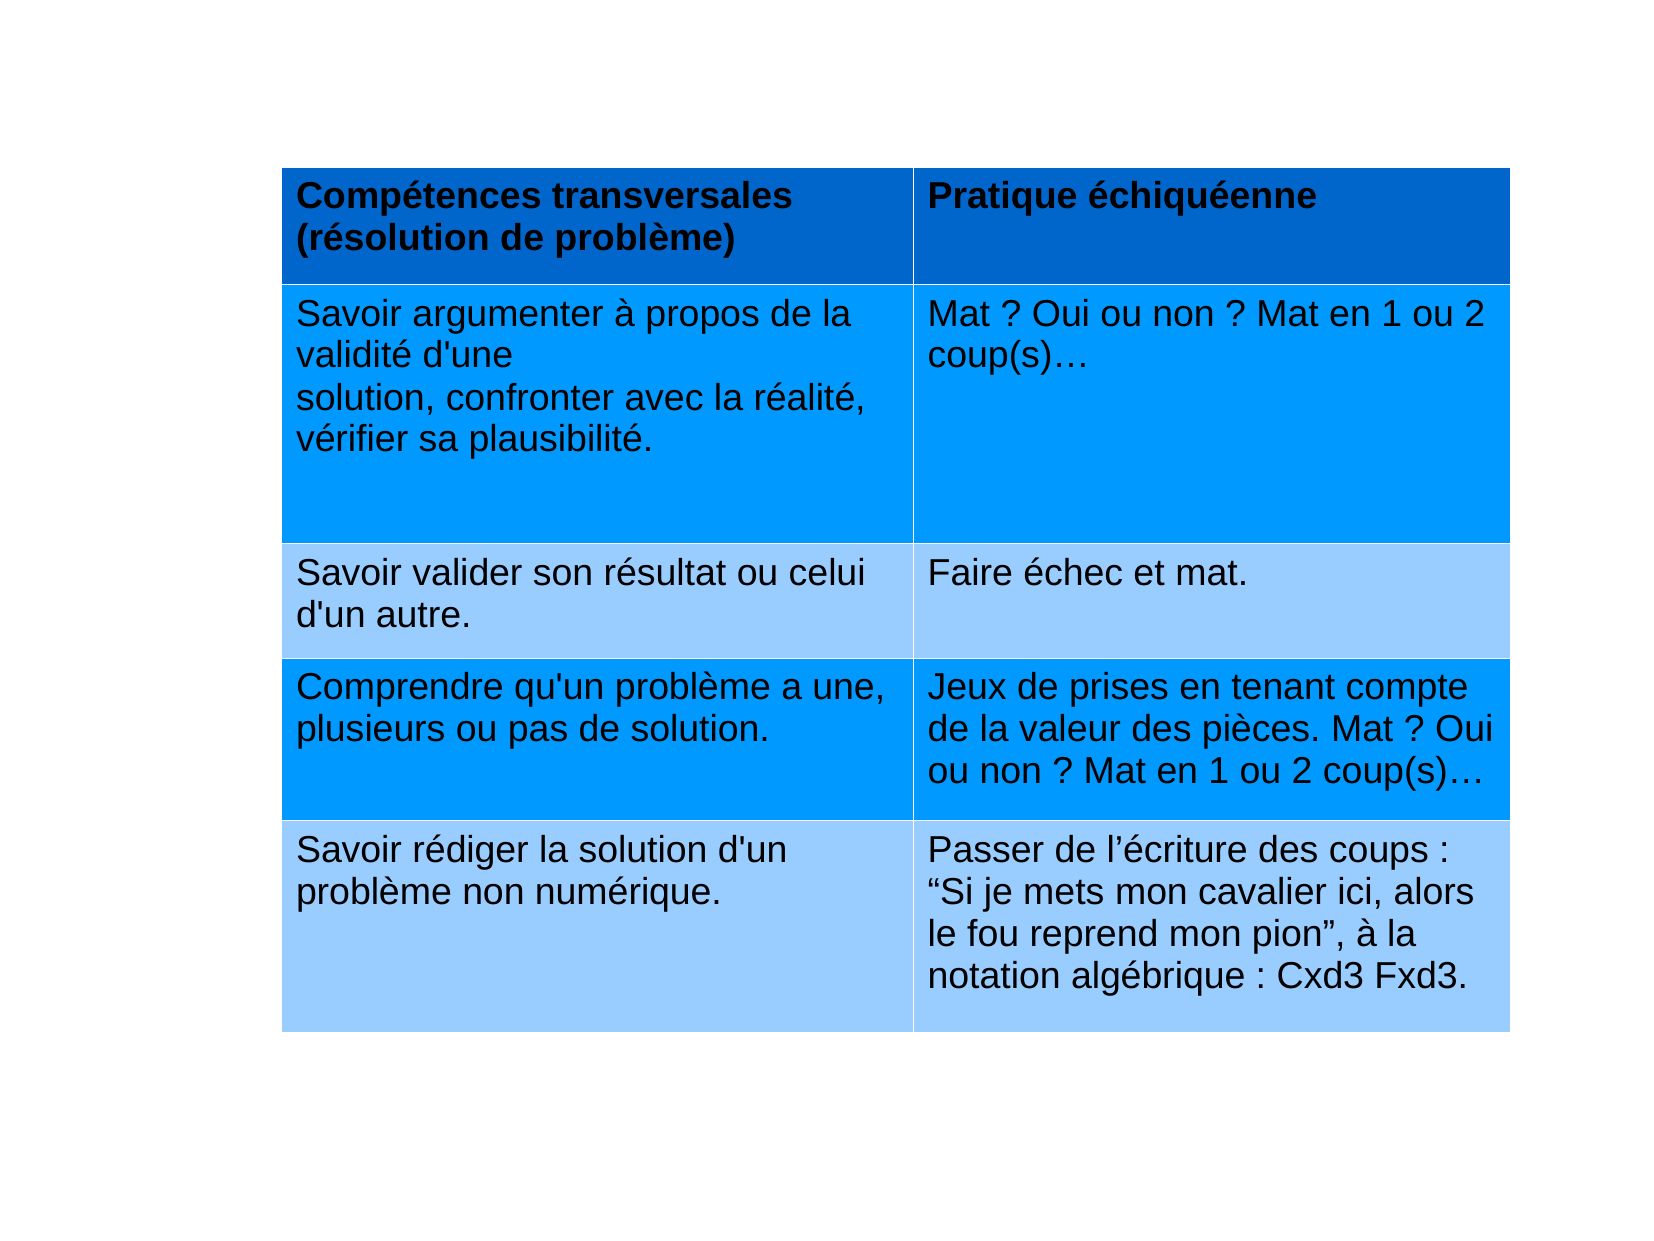

| Compétences transversales (résolution de problème) | Pratique échiquéenne |
| --- | --- |
| Savoir argumenter à propos de la validité d'une solution, confronter avec la réalité, vérifier sa plausibilité. | Mat ? Oui ou non ? Mat en 1 ou 2 coup(s)… |
| Savoir valider son résultat ou celui d'un autre. | Faire échec et mat. |
| Comprendre qu'un problème a une, plusieurs ou pas de solution. | Jeux de prises en tenant compte de la valeur des pièces. Mat ? Oui ou non ? Mat en 1 ou 2 coup(s)… |
| Savoir rédiger la solution d'un problème non numérique. | Passer de l’écriture des coups : “Si je mets mon cavalier ici, alors le fou reprend mon pion”, à la notation algébrique : Cxd3 Fxd3. |